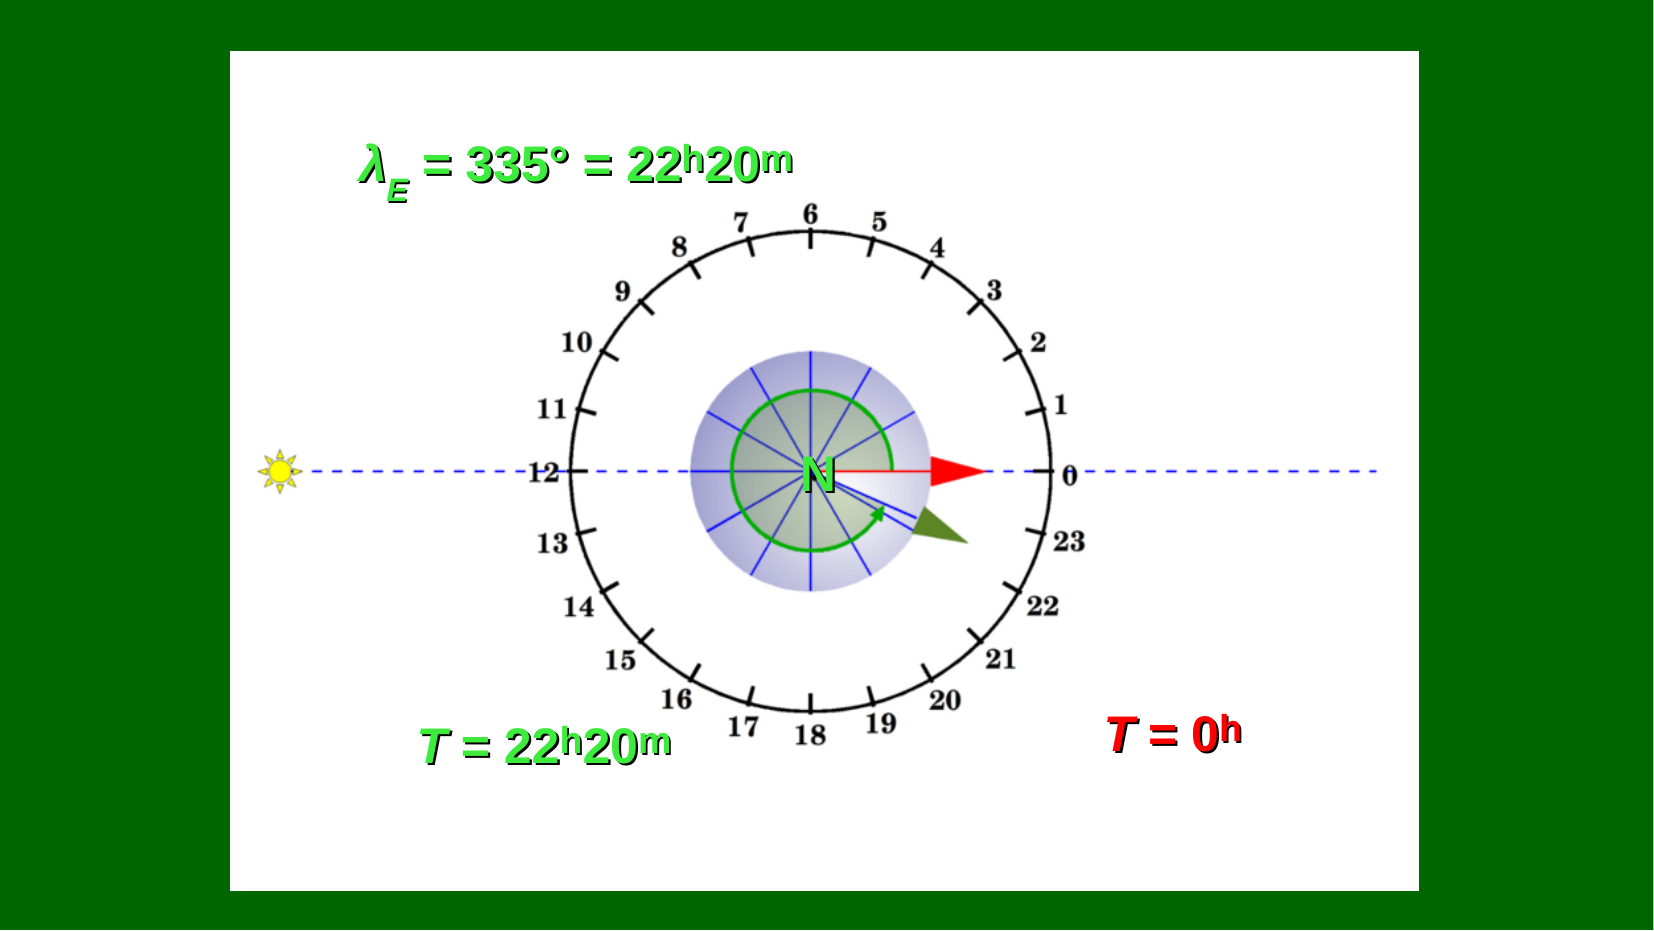

λE = 335° = 22h20m
N
T = 0h
T = 22h20m